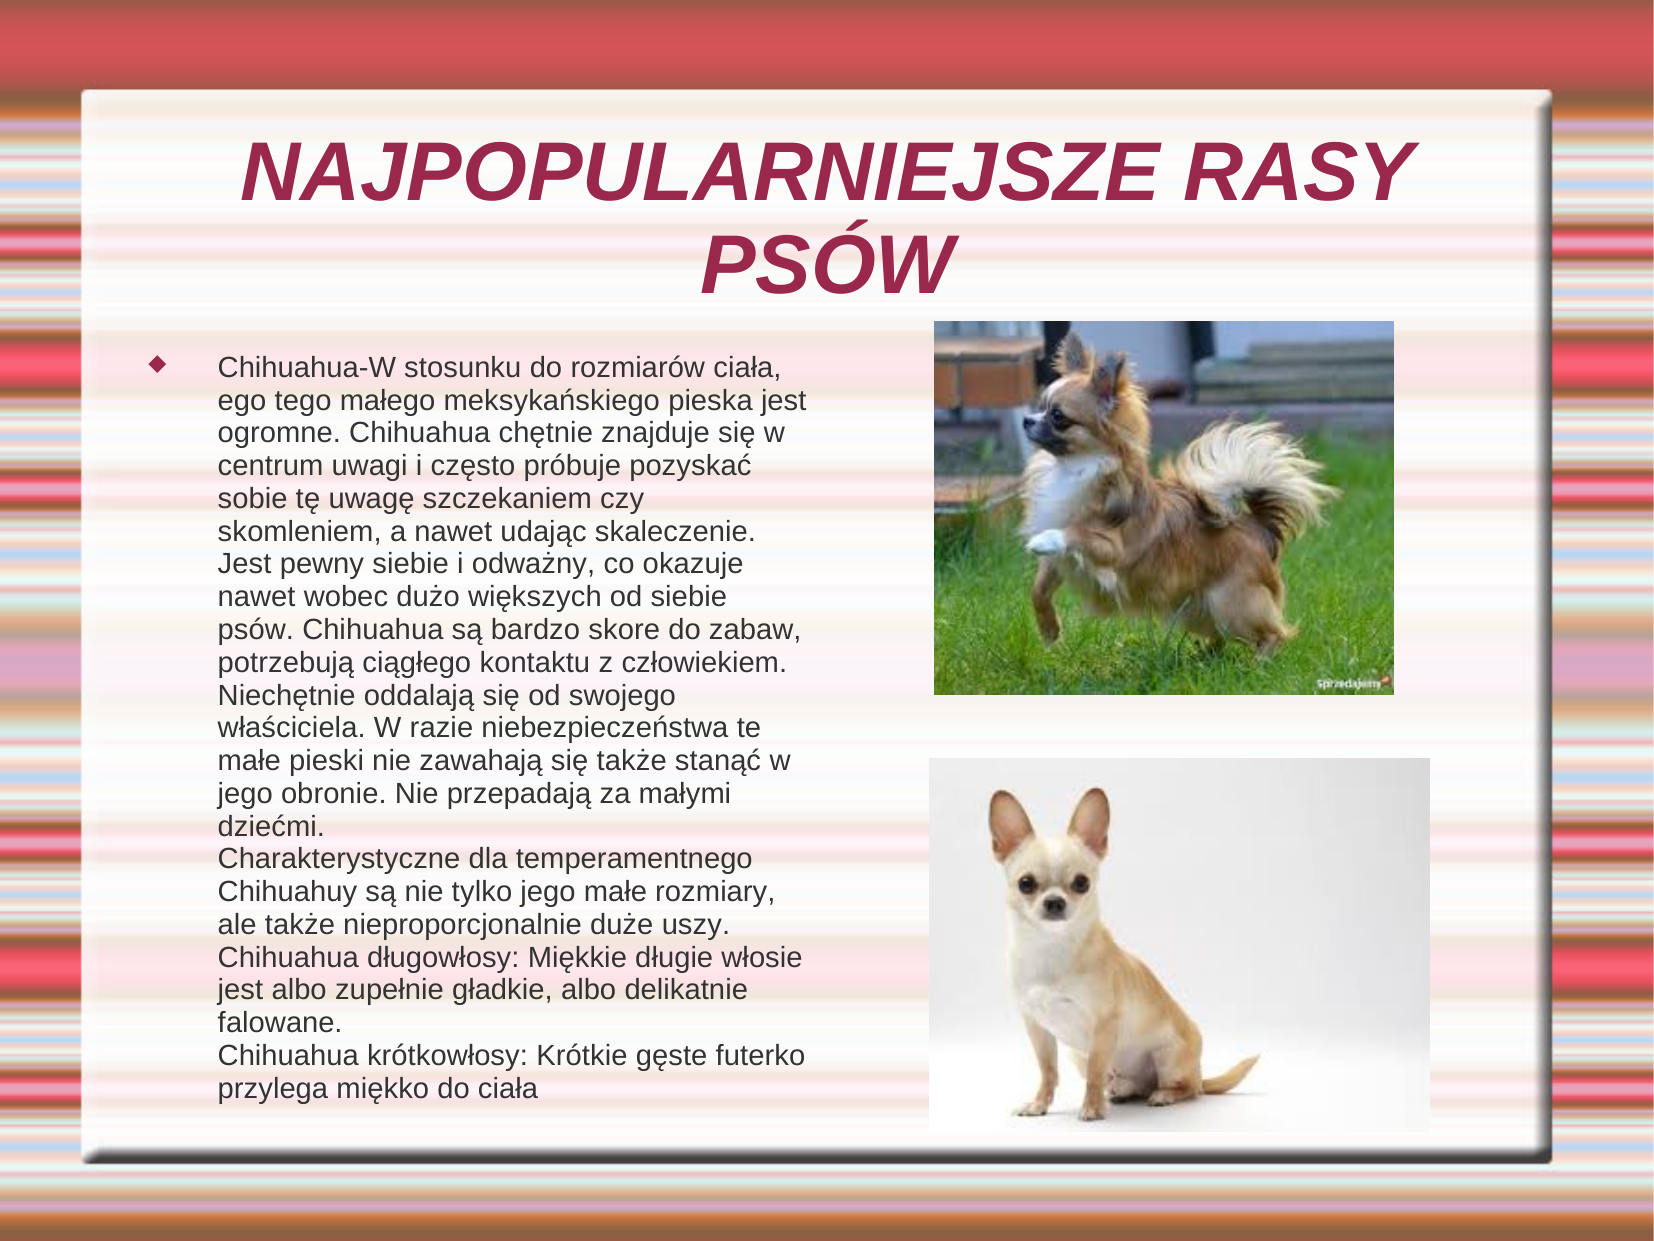

# NAJPOPULARNIEJSZE RASY PSÓW
Chihuahua-W stosunku do rozmiarów ciała, ego tego małego meksykańskiego pieska jest ogromne. Chihuahua chętnie znajduje się w centrum uwagi i często próbuje pozyskać sobie tę uwagę szczekaniem czy skomleniem, a nawet udając skaleczenie. Jest pewny siebie i odważny, co okazuje nawet wobec dużo większych od siebie psów. Chihuahua są bardzo skore do zabaw, potrzebują ciągłego kontaktu z człowiekiem. Niechętnie oddalają się od swojego właściciela. W razie niebezpieczeństwa te małe pieski nie zawahają się także stanąć w jego obronie. Nie przepadają za małymi dziećmi.
Charakterystyczne dla temperamentnego Chihuahuy są nie tylko jego małe rozmiary, ale także nieproporcjonalnie duże uszy.
Chihuahua długowłosy: Miękkie długie włosie jest albo zupełnie gładkie, albo delikatnie falowane.
Chihuahua krótkowłosy: Krótkie gęste futerko przylega miękko do ciała